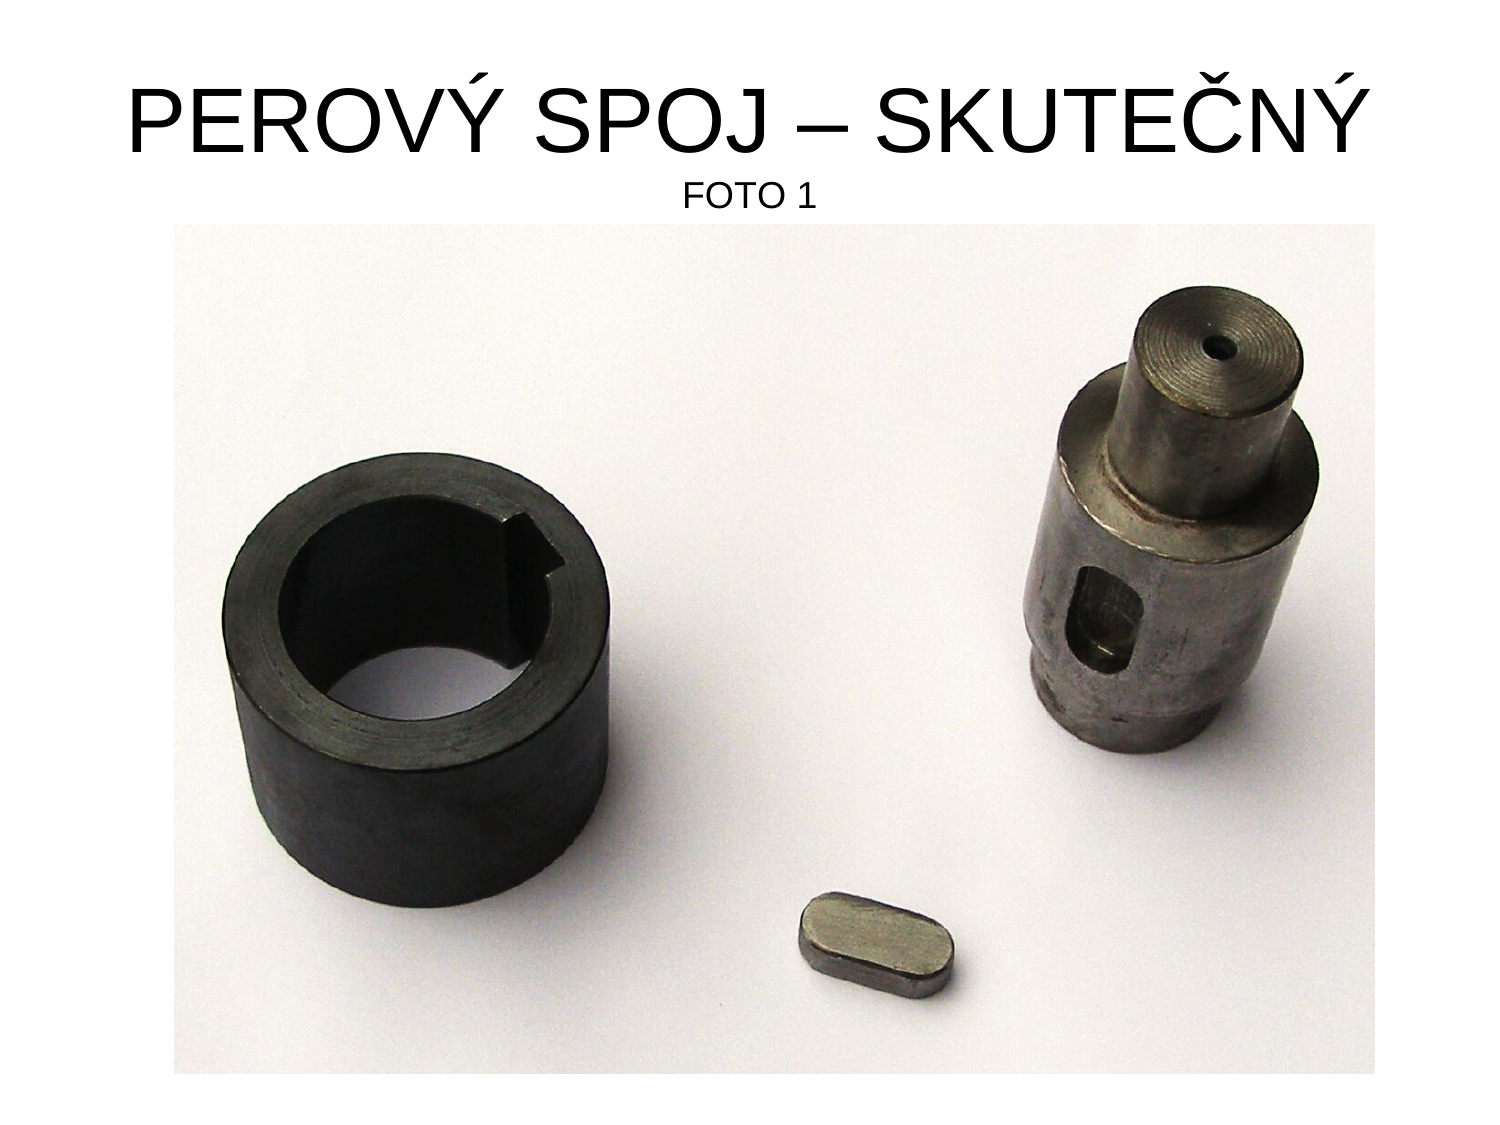

# PEROVÝ SPOJ – SKUTEČNÝ FOTO 1